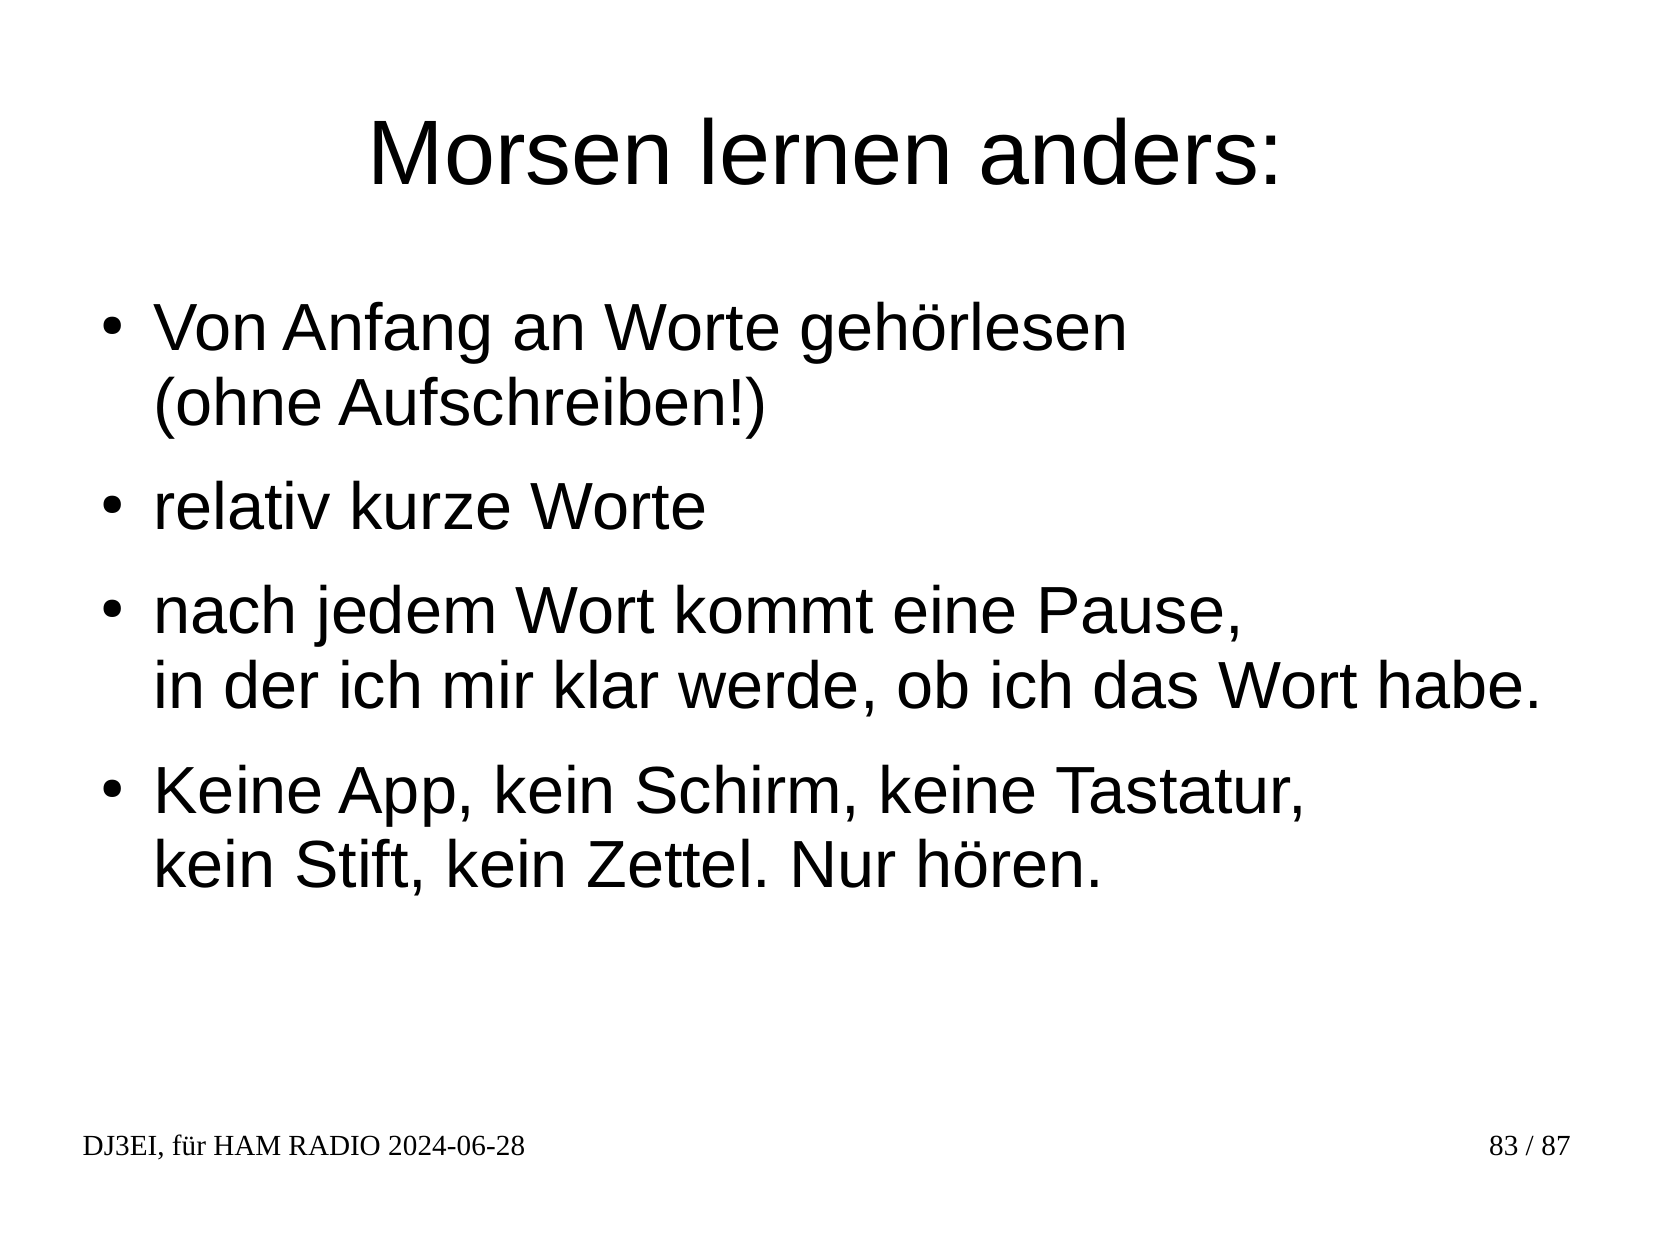

# Morsen lernen anders:
Von Anfang an Worte gehörlesen
(ohne Aufschreiben!)
relativ kurze Worte
nach jedem Wort kommt eine Pause,
in der ich mir klar werde, ob ich das Wort habe.
Keine App, kein Schirm, keine Tastatur,
kein Stift, kein Zettel. Nur hören.
83